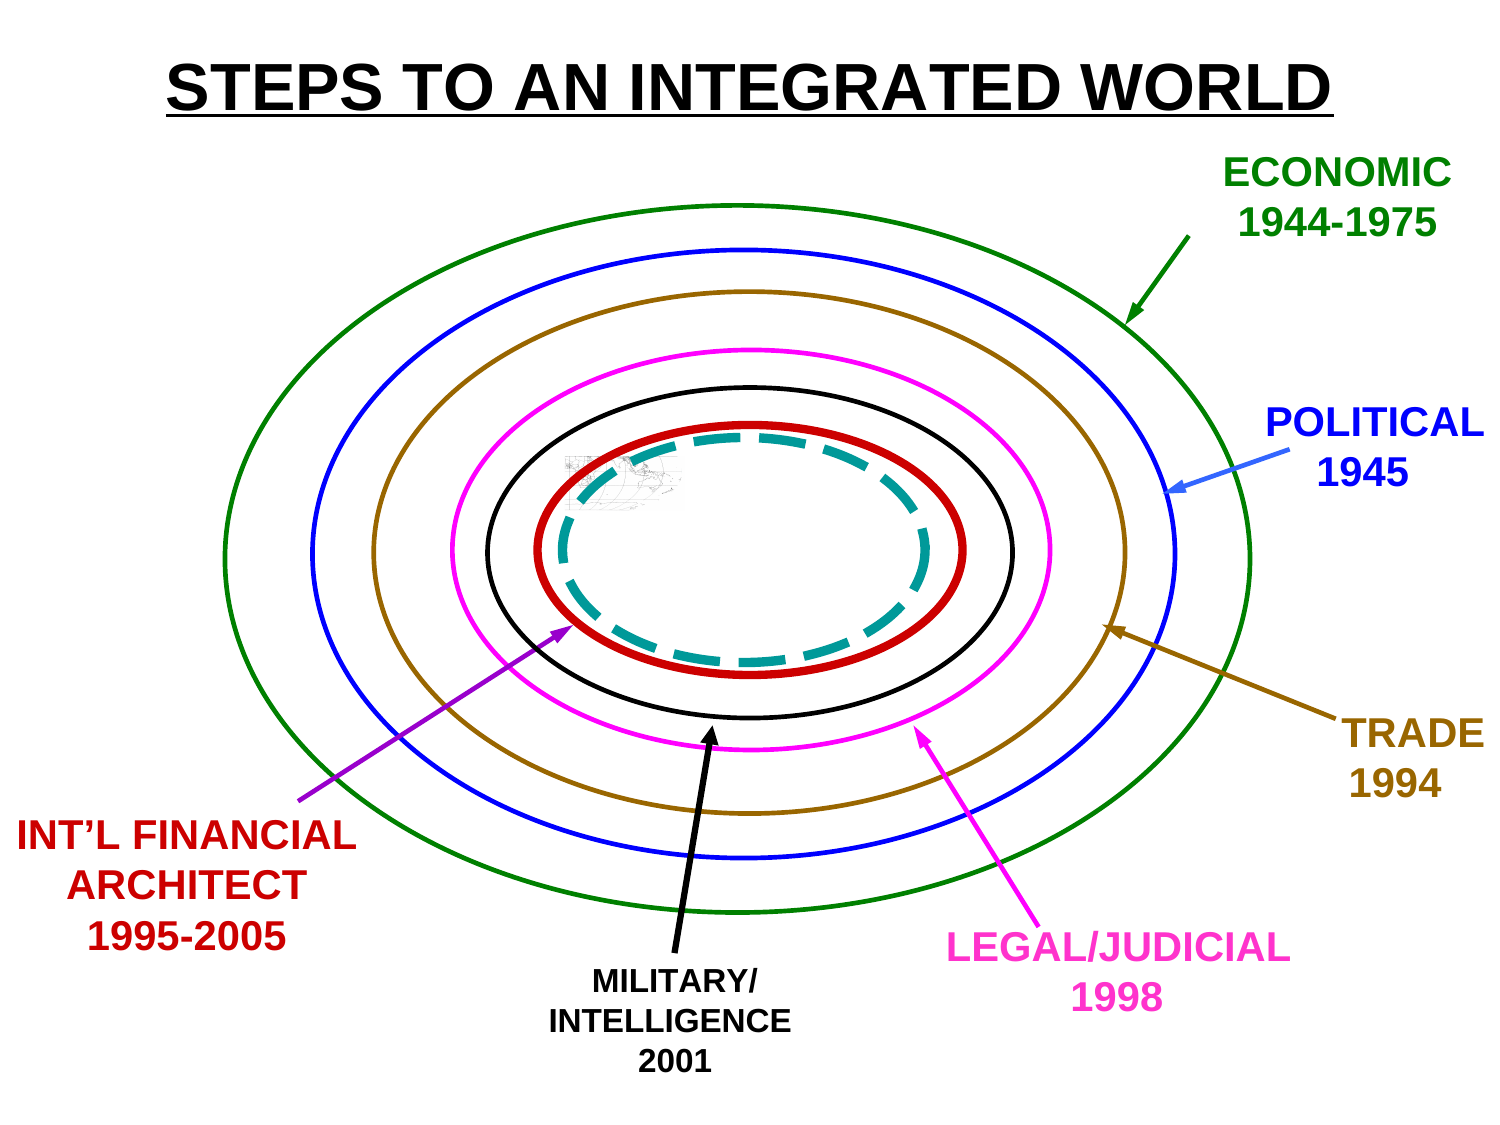

# STEPS TO AN INTEGRATED WORLD
ECONOMIC
1944-1975
POLITICAL
 1945
TRADE
 1994
INT’L FINANCIAL
ARCHITECT
1995-2005
LEGAL/JUDICIAL
1998
MILITARY/
INTELLIGENCE
2001